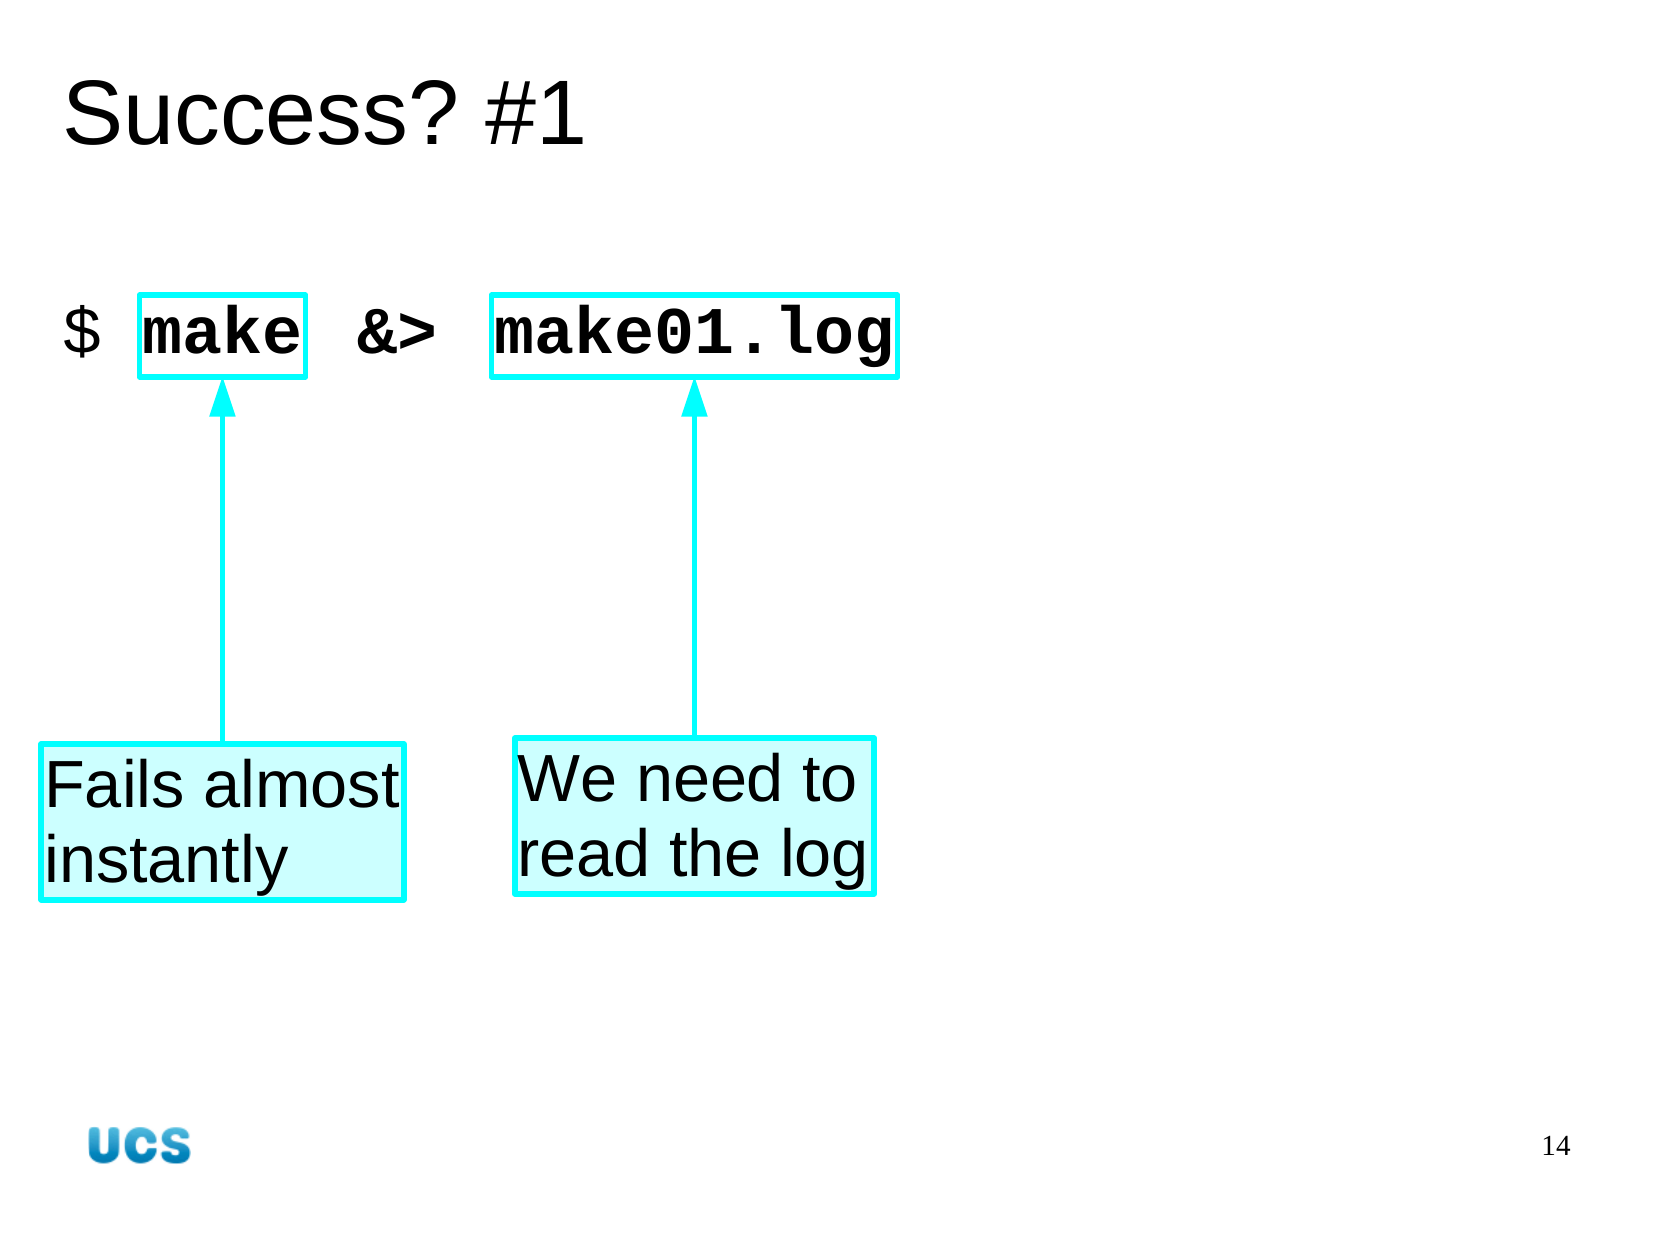

Success? #1
$
make
&>
make01.log
We need to
read the log
Fails almost
instantly
14